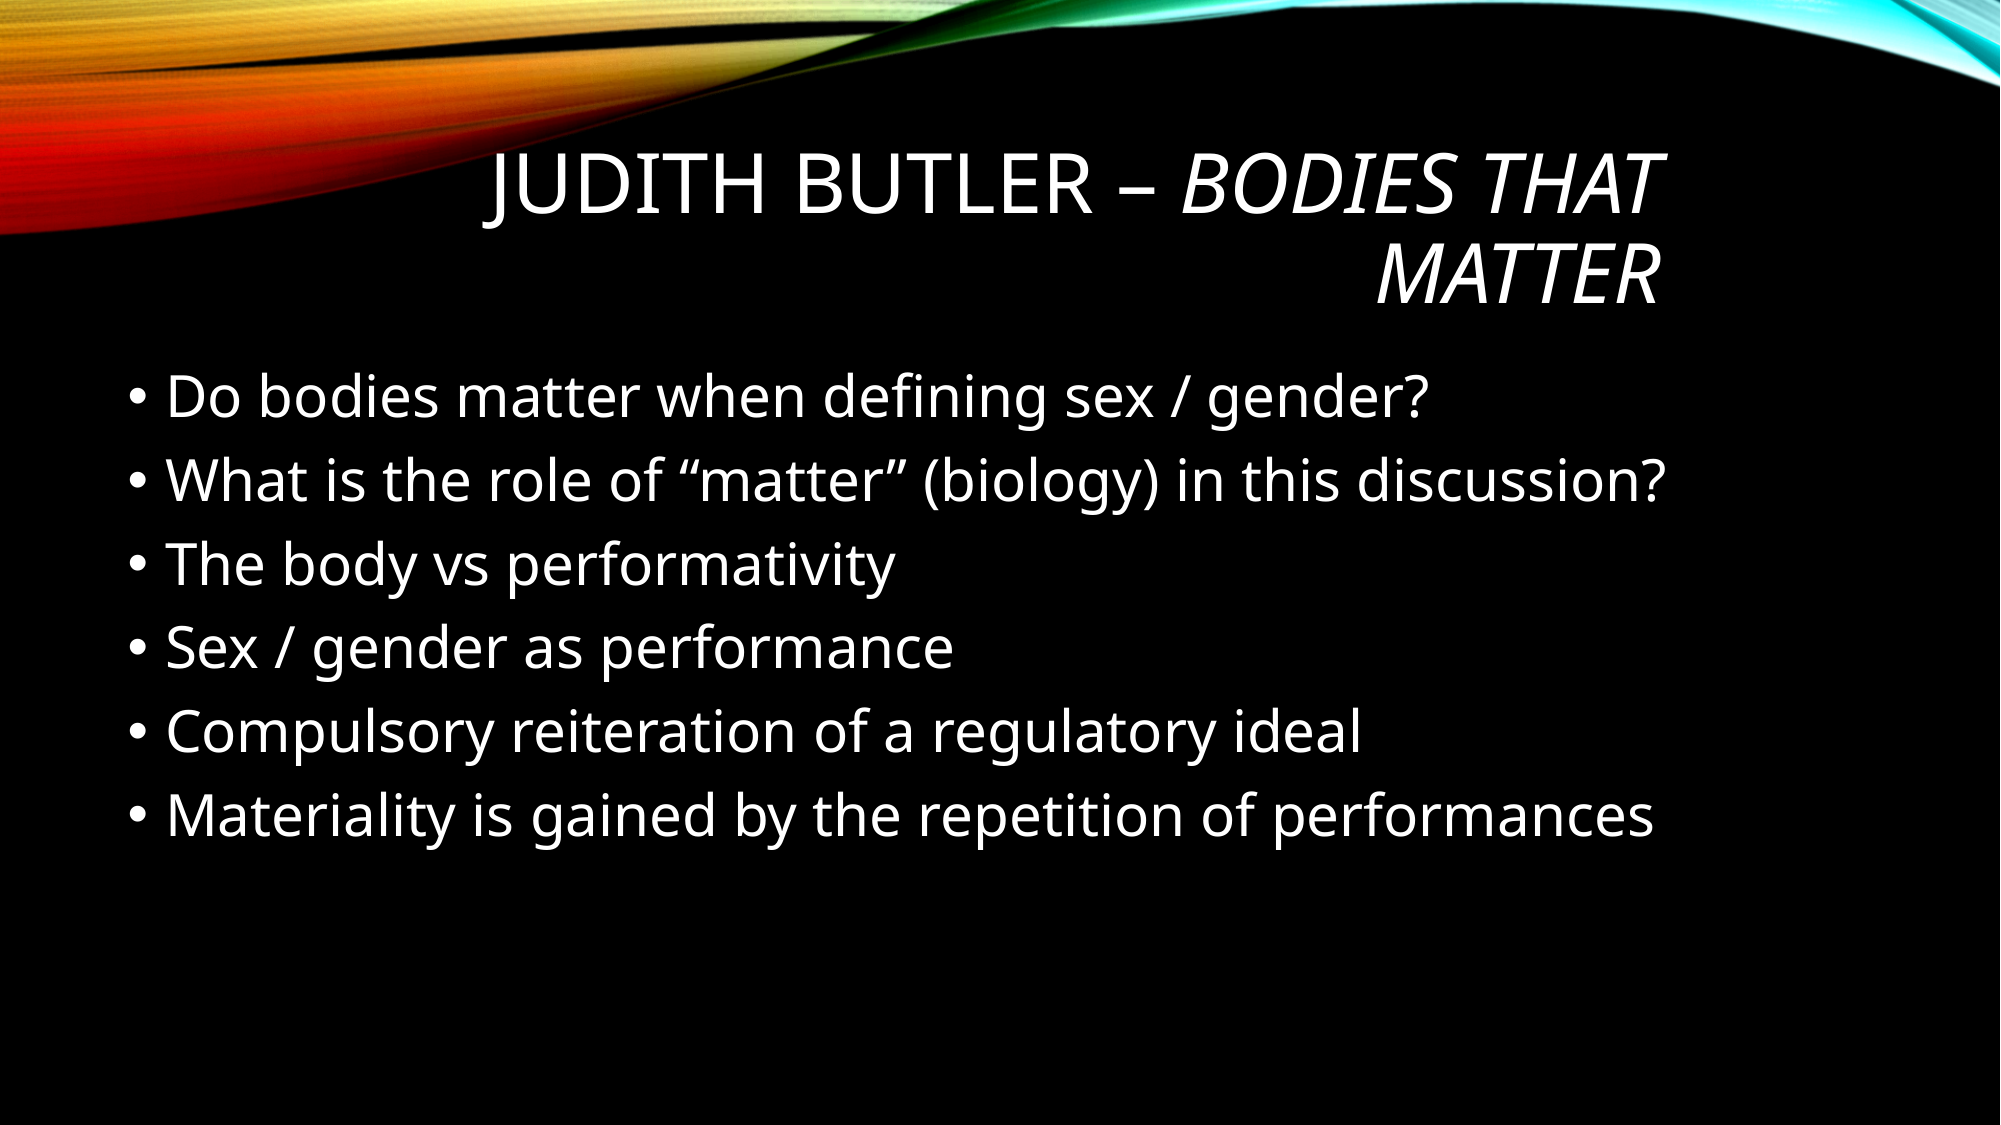

# Judith Butler – BoDies That Matter
Do bodies matter when defining sex / gender?
What is the role of “matter” (biology) in this discussion?
The body vs performativity
Sex / gender as performance
Compulsory reiteration of a regulatory ideal
Materiality is gained by the repetition of performances